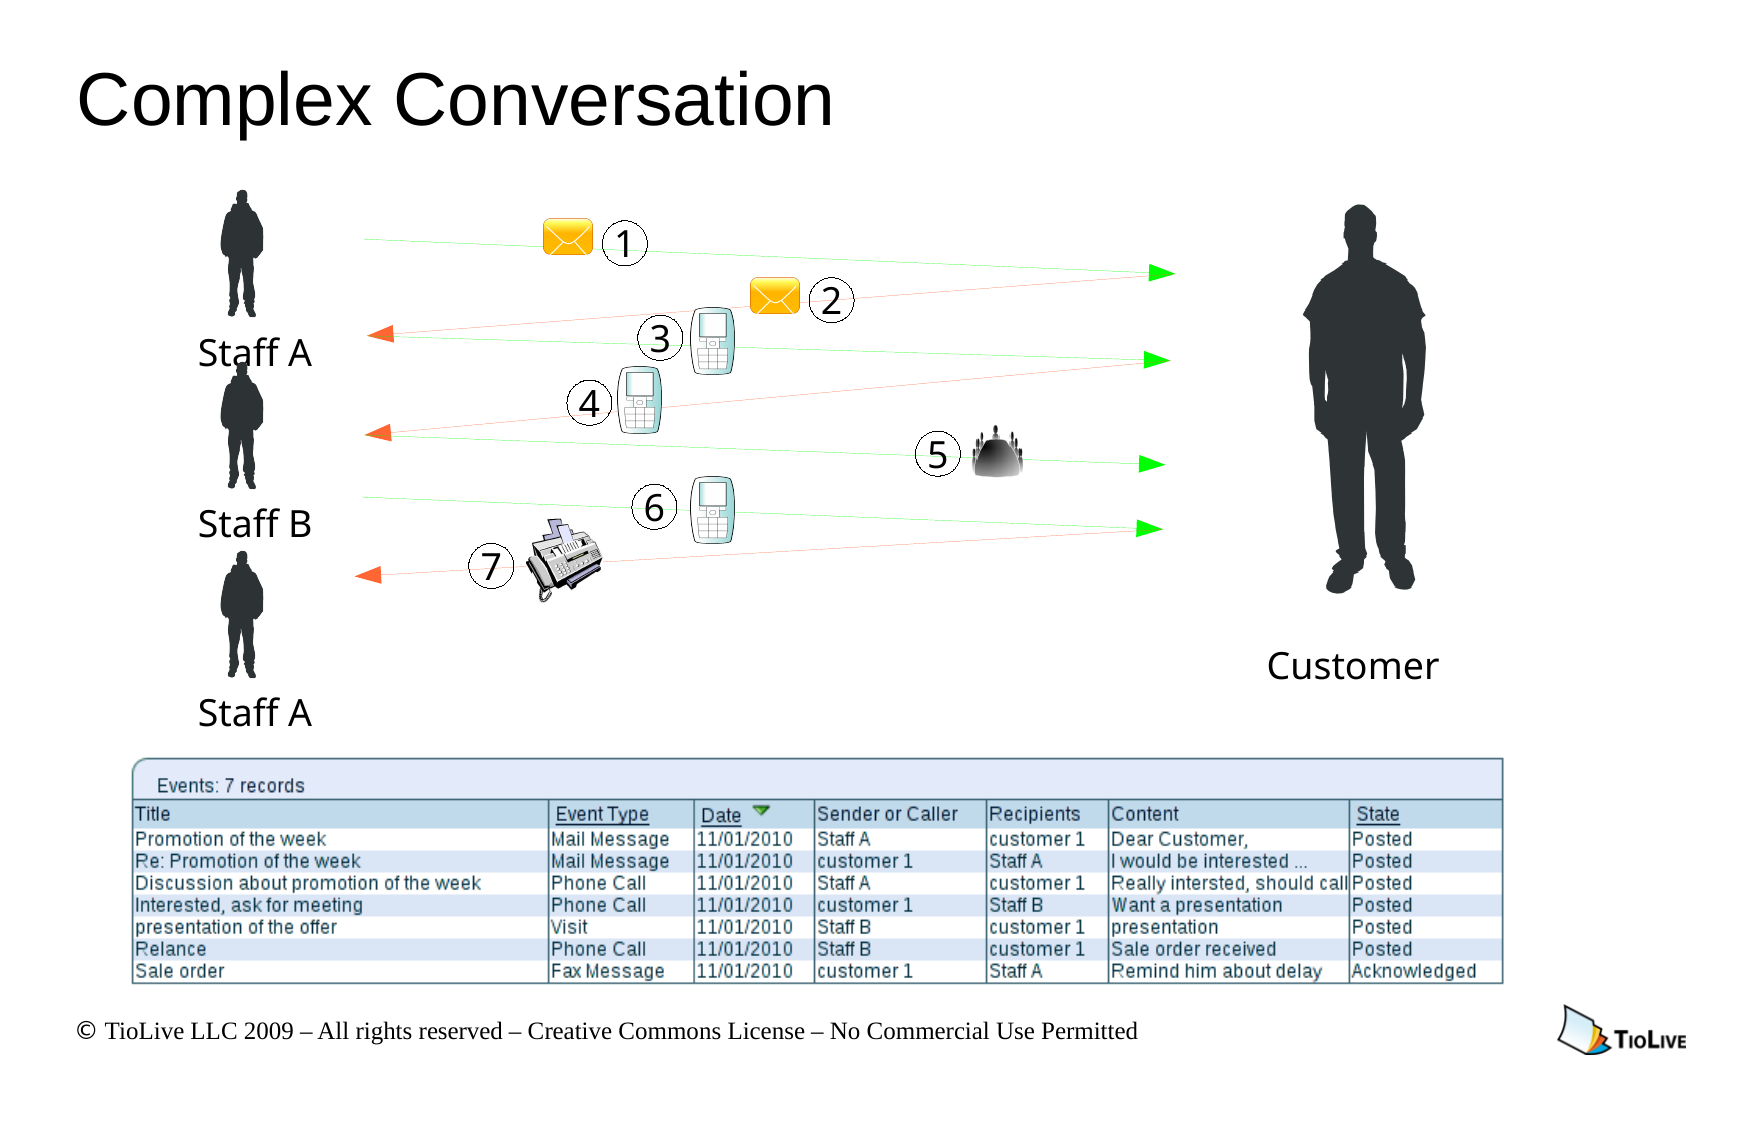

# Complex Conversation
1
2
3
Staff A
4
5
6
Staff B
7
Customer
Staff A